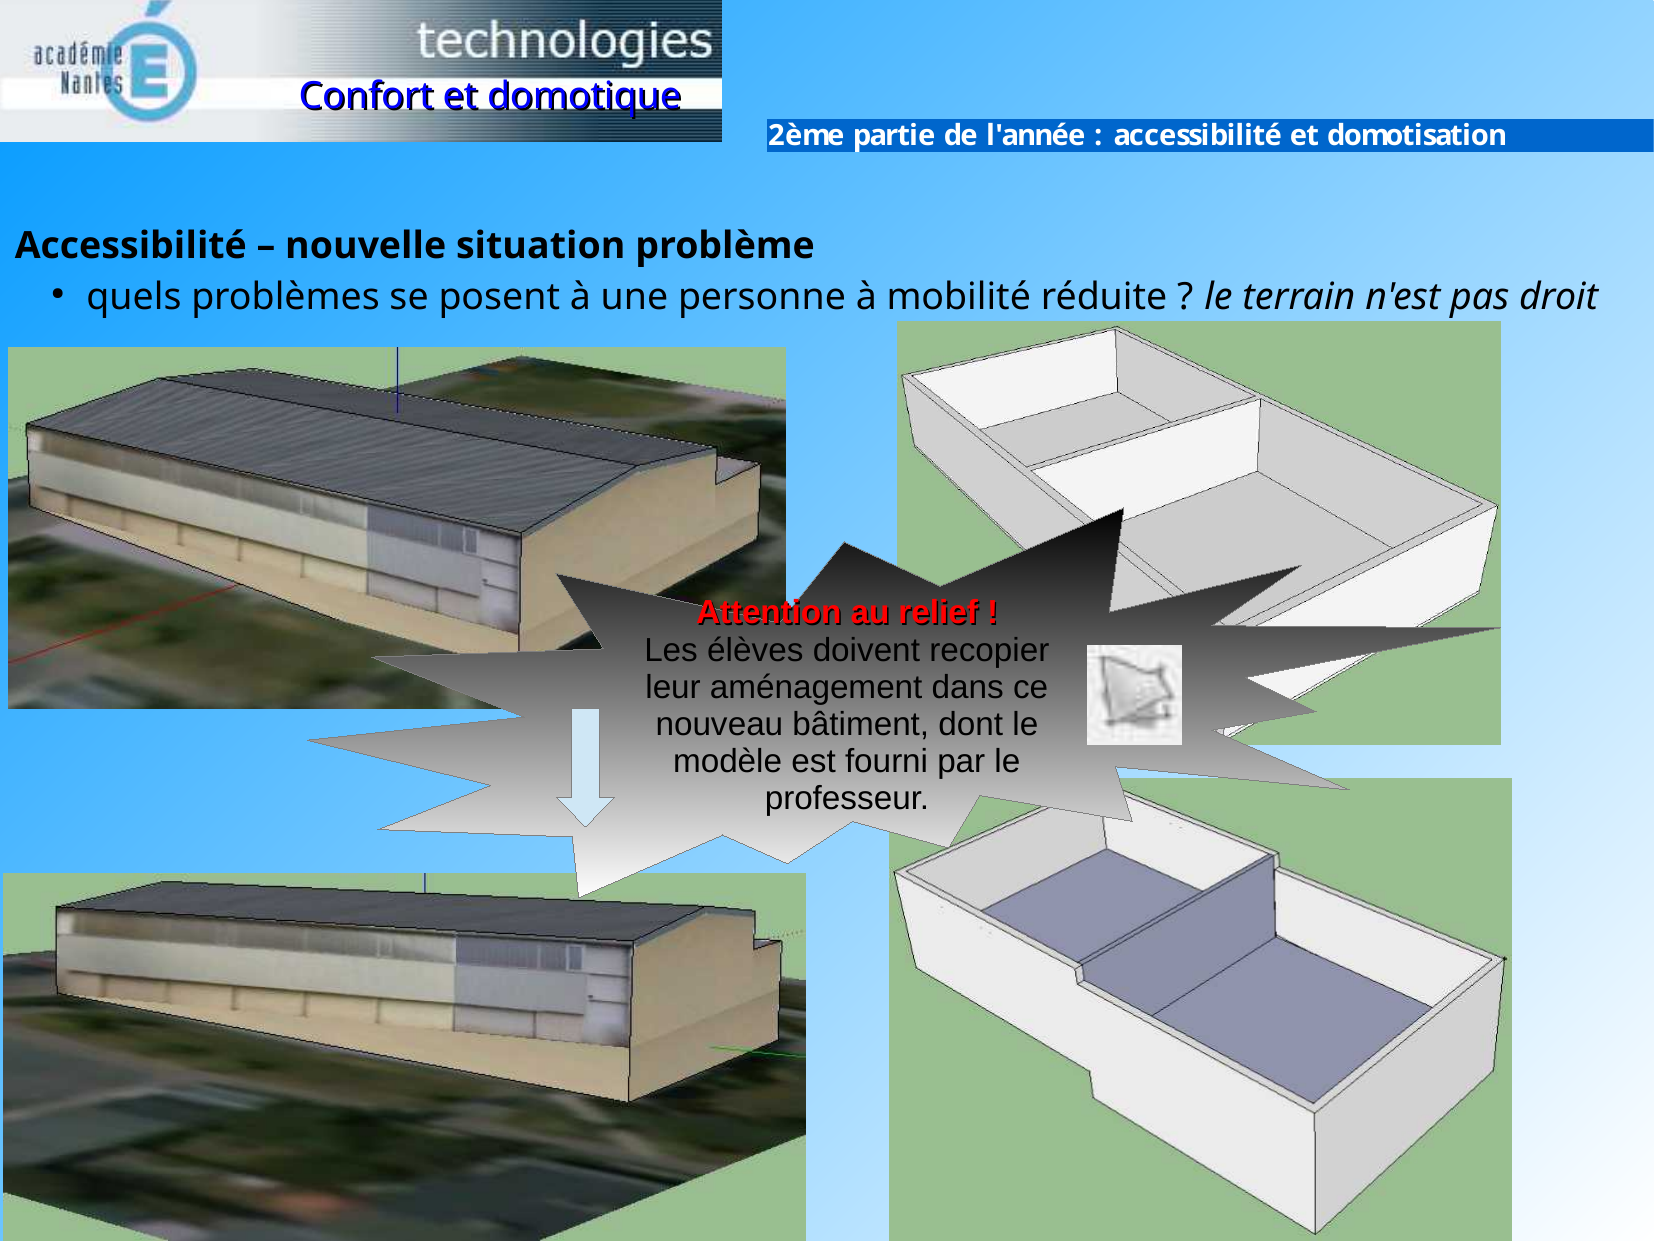

Confort et domotique
Accessibilité – nouvelle situation problème
quels problèmes se posent à une personne à mobilité réduite ? le terrain n'est pas droit
Attention au relief !
Les élèves doivent recopier leur aménagement dans ce nouveau bâtiment, dont le modèle est fourni par le professeur.